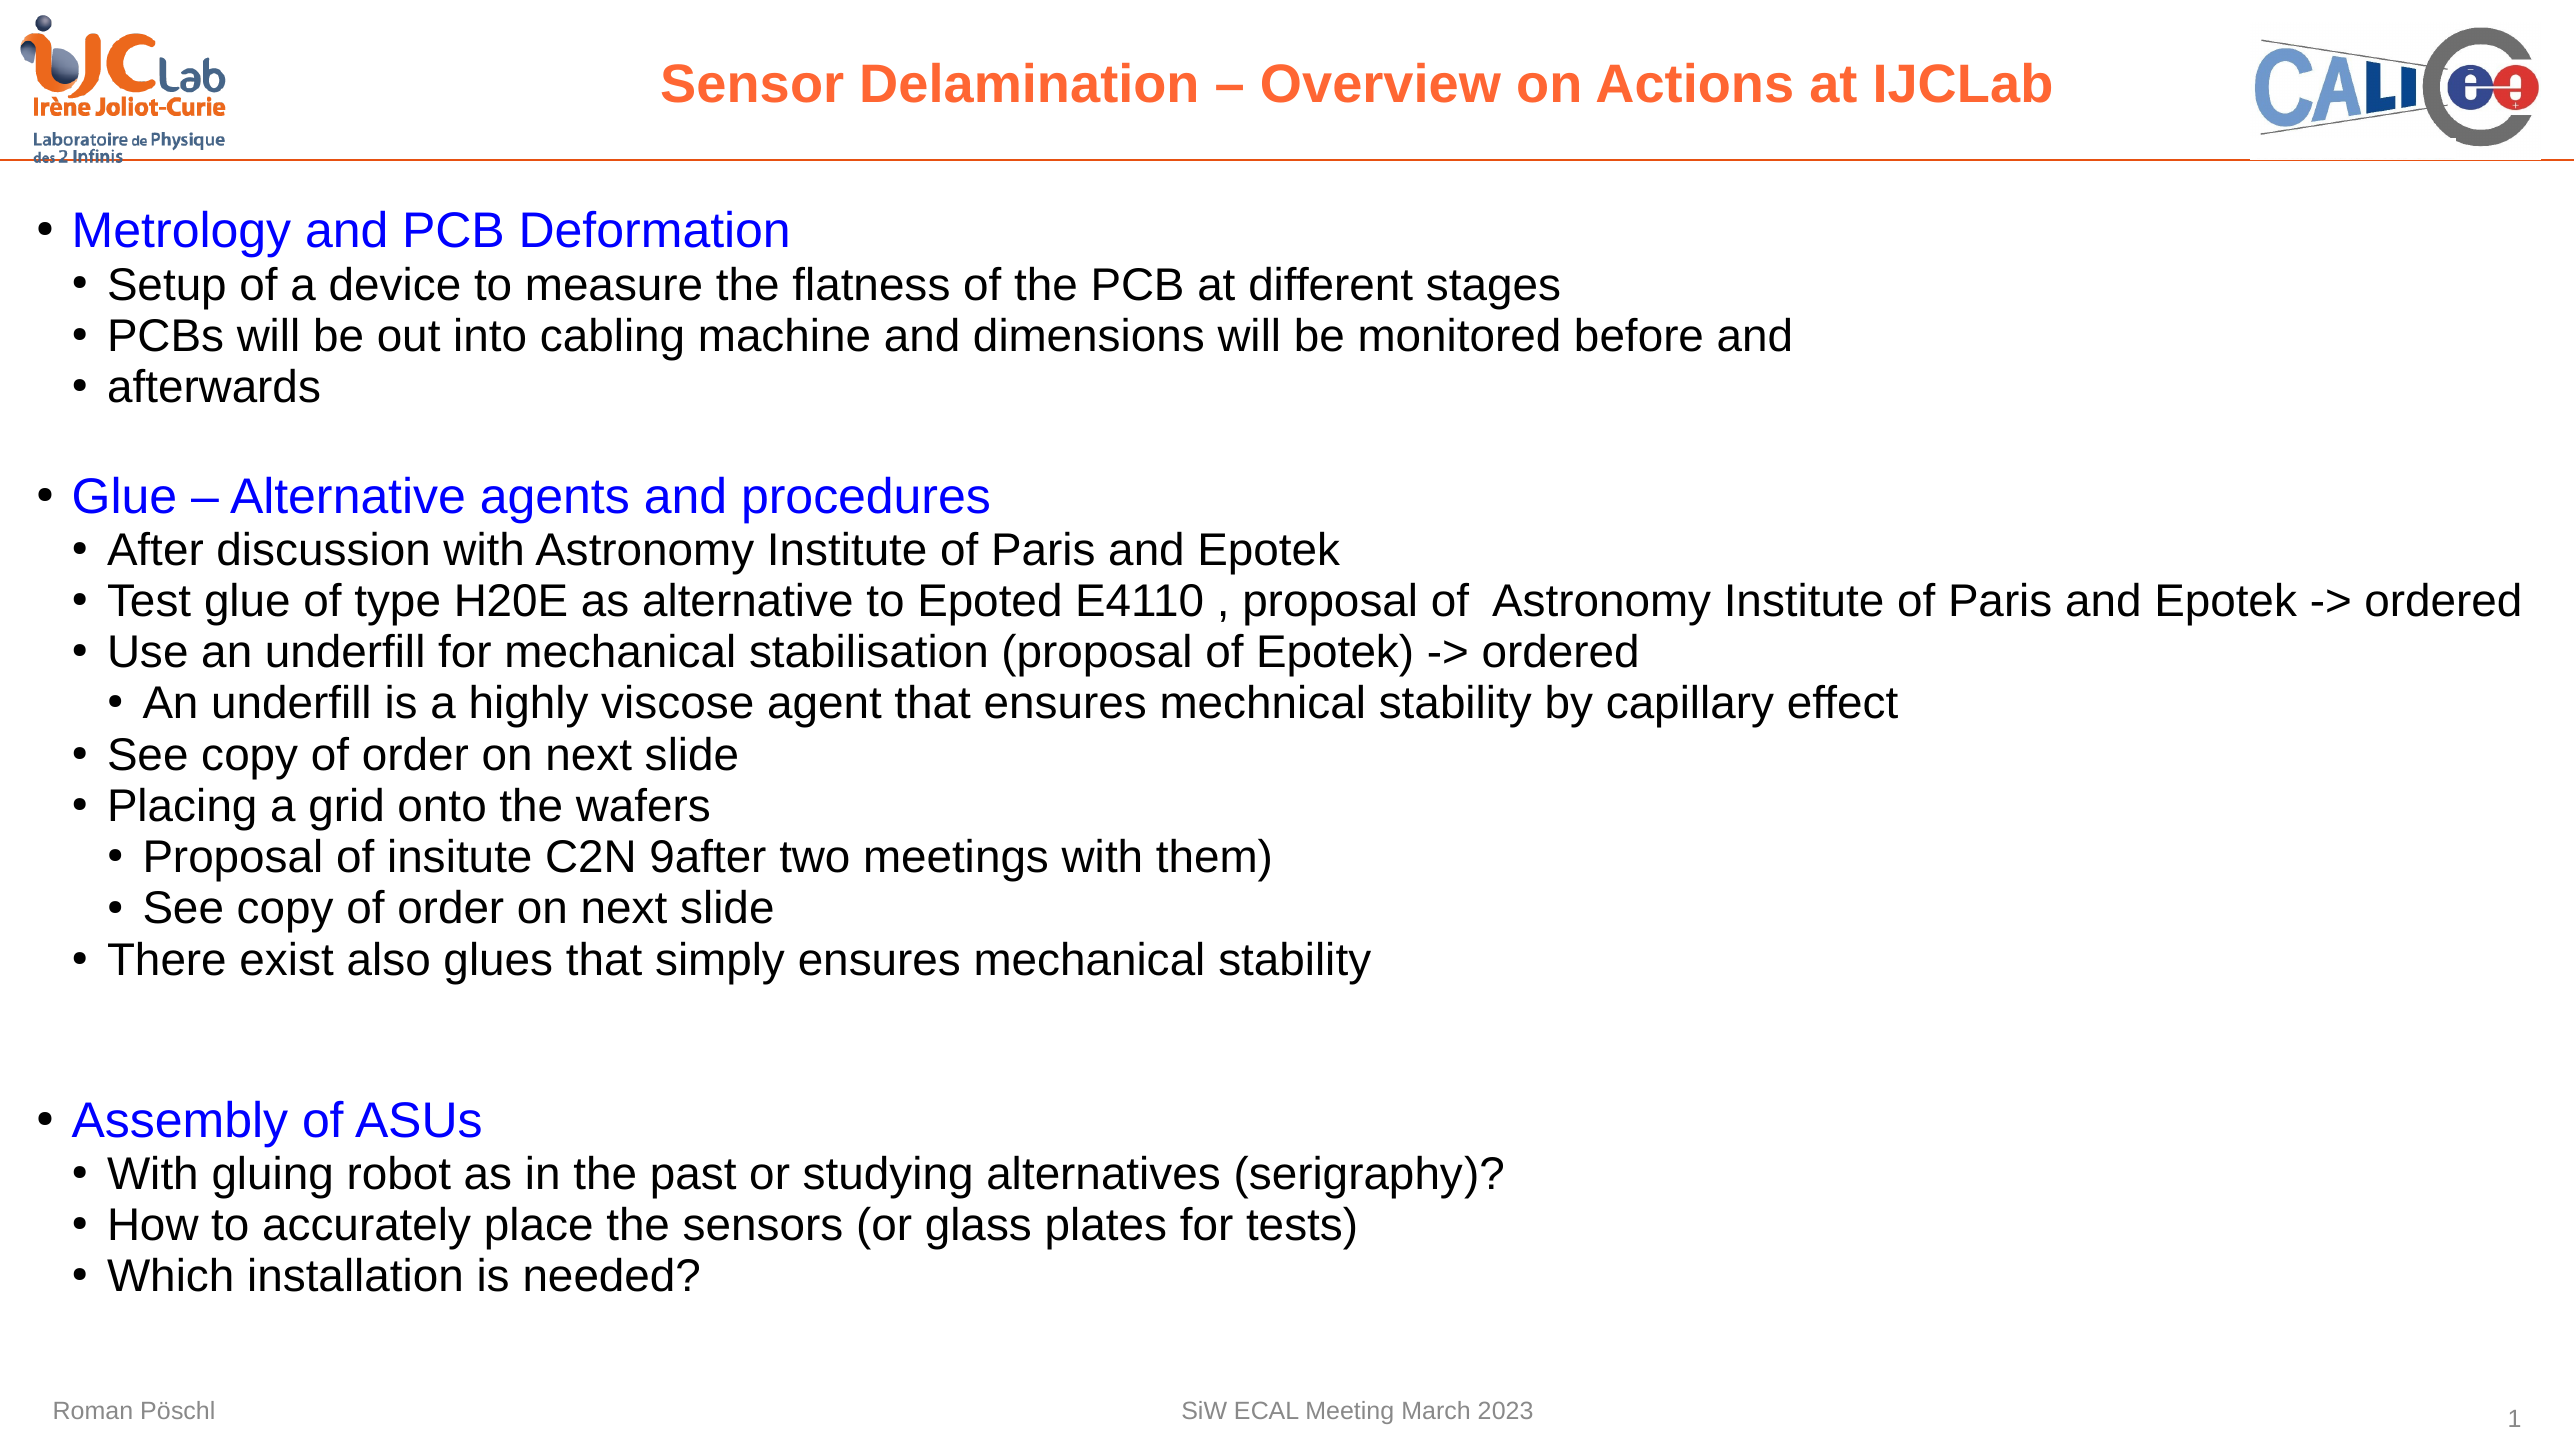

# Sensor Delamination – Overview on Actions at IJCLab
Metrology and PCB Deformation
Setup of a device to measure the flatness of the PCB at different stages
PCBs will be out into cabling machine and dimensions will be monitored before and
afterwards
Glue – Alternative agents and procedures
After discussion with Astronomy Institute of Paris and Epotek
Test glue of type H20E as alternative to Epoted E4110 , proposal of Astronomy Institute of Paris and Epotek -> ordered
Use an underfill for mechanical stabilisation (proposal of Epotek) -> ordered
An underfill is a highly viscose agent that ensures mechnical stability by capillary effect
See copy of order on next slide
Placing a grid onto the wafers
Proposal of insitute C2N 9after two meetings with them)
See copy of order on next slide
There exist also glues that simply ensures mechanical stability
Assembly of ASUs
With gluing robot as in the past or studying alternatives (serigraphy​)?
How to accurately place the sensors (or glass plates for tests)
Which installation is needed?